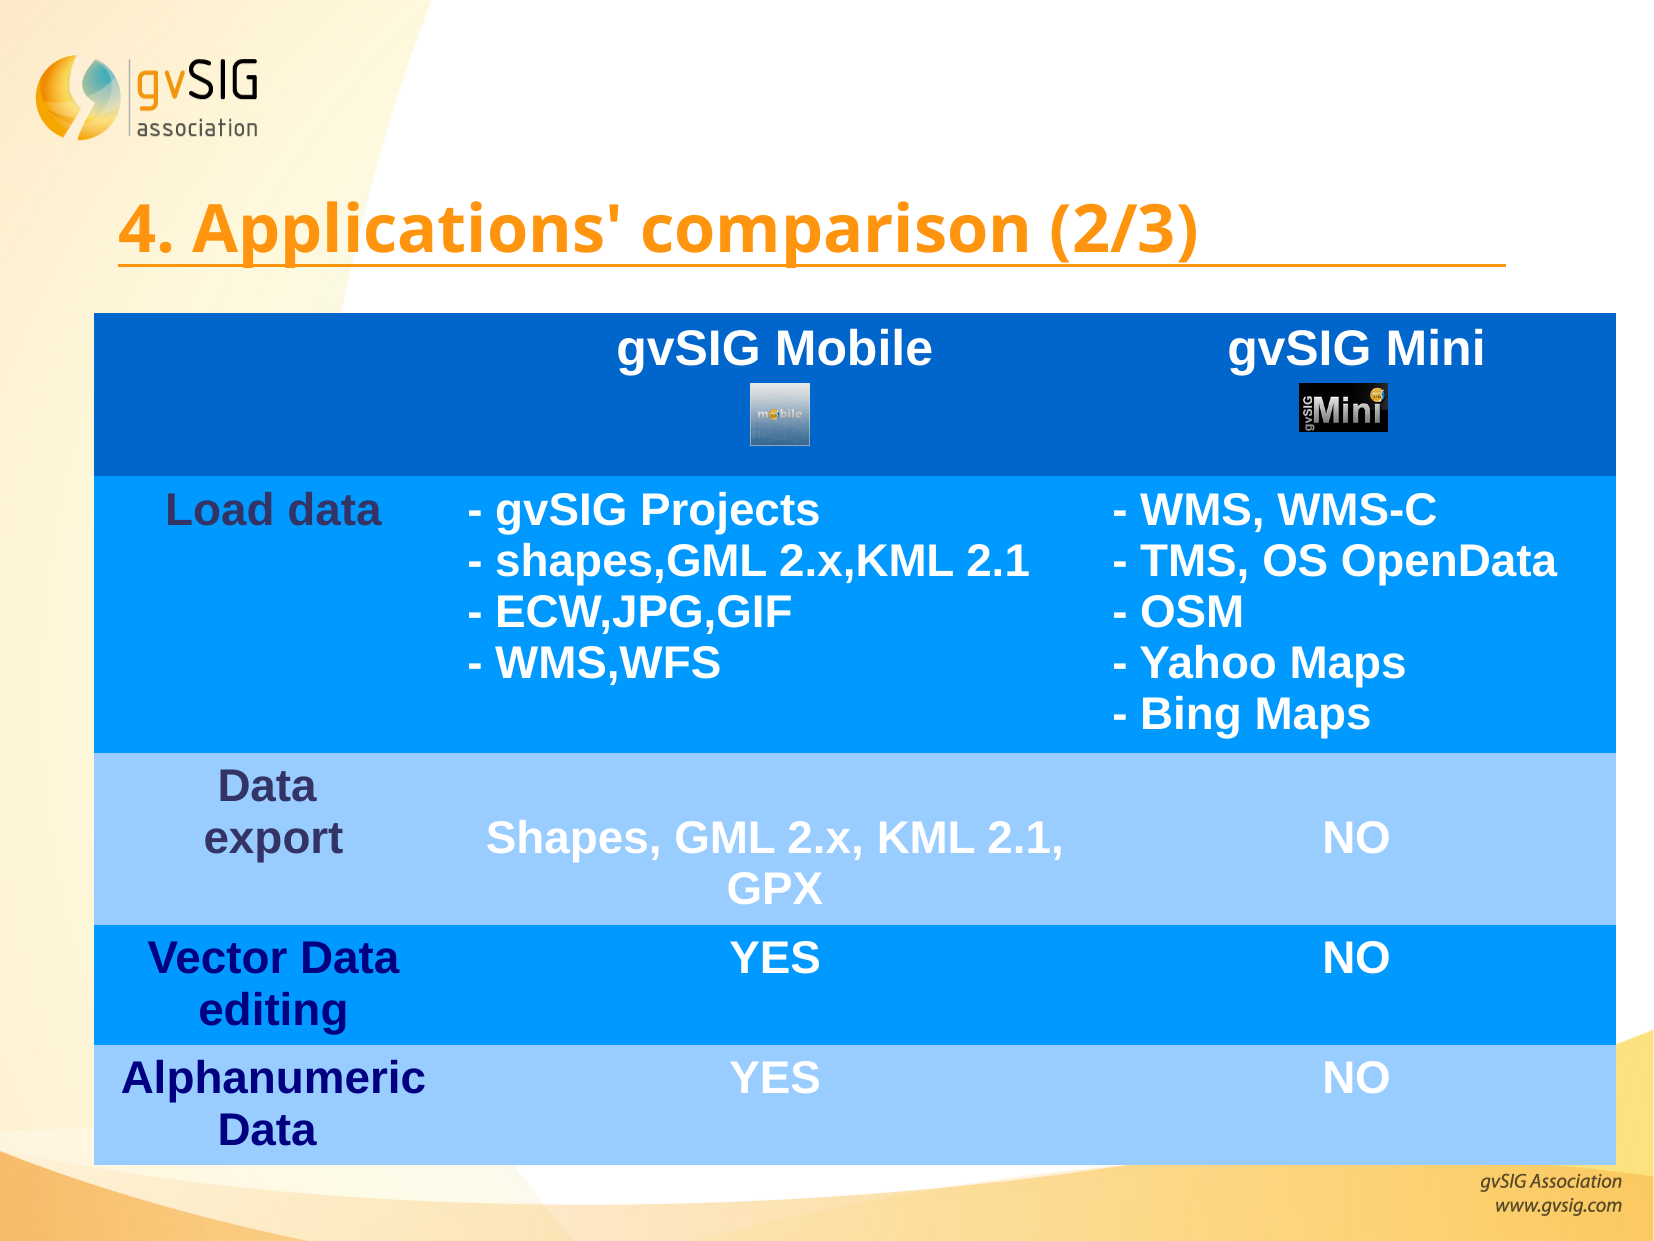

# 4. Applications' comparison (2/3)
| | gvSIG Mobile | gvSIG Mini |
| --- | --- | --- |
| Load data | - gvSIG Projects - shapes,GML 2.x,KML 2.1 - ECW,JPG,GIF - WMS,WFS | - WMS, WMS-C - TMS, OS OpenData - OSM - Yahoo Maps - Bing Maps |
| Data export | Shapes, GML 2.x, KML 2.1, GPX | NO |
| Vector Data editing | YES | NO |
| Alphanumeric Data | YES | NO |